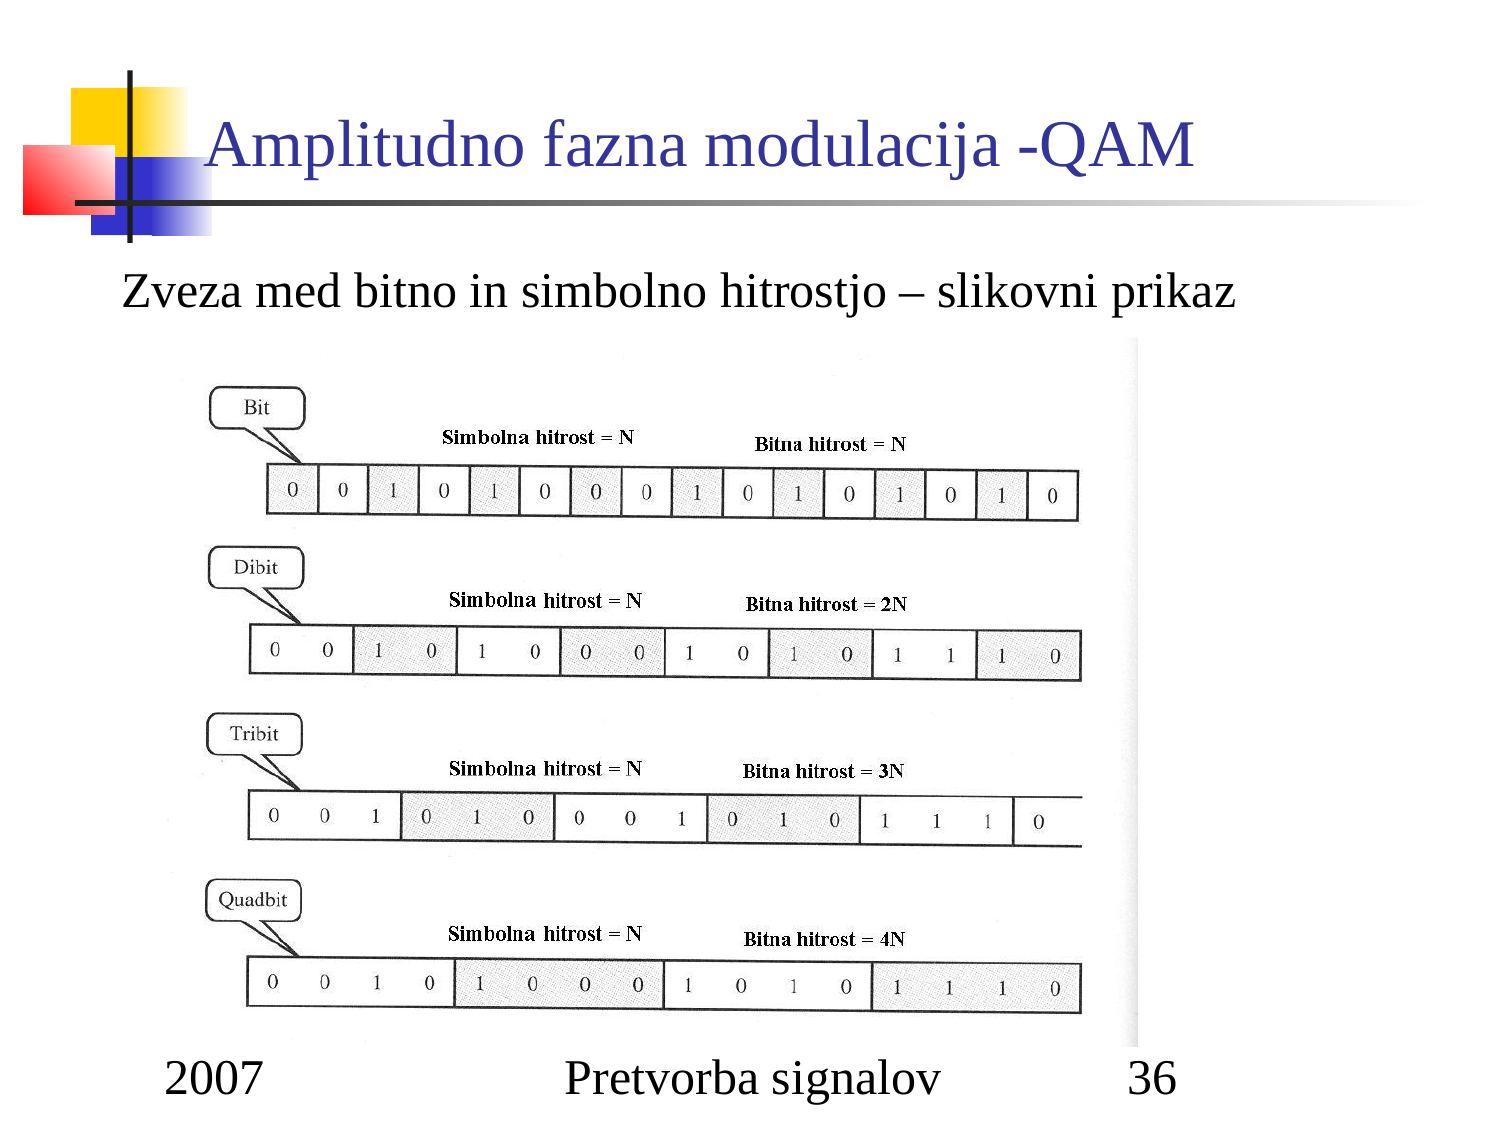

# Amplitudno fazna modulacija -QAM
	Zveza med bitno in simbolno hitrostjo – slikovni prikaz
2007
Pretvorba signalov
36